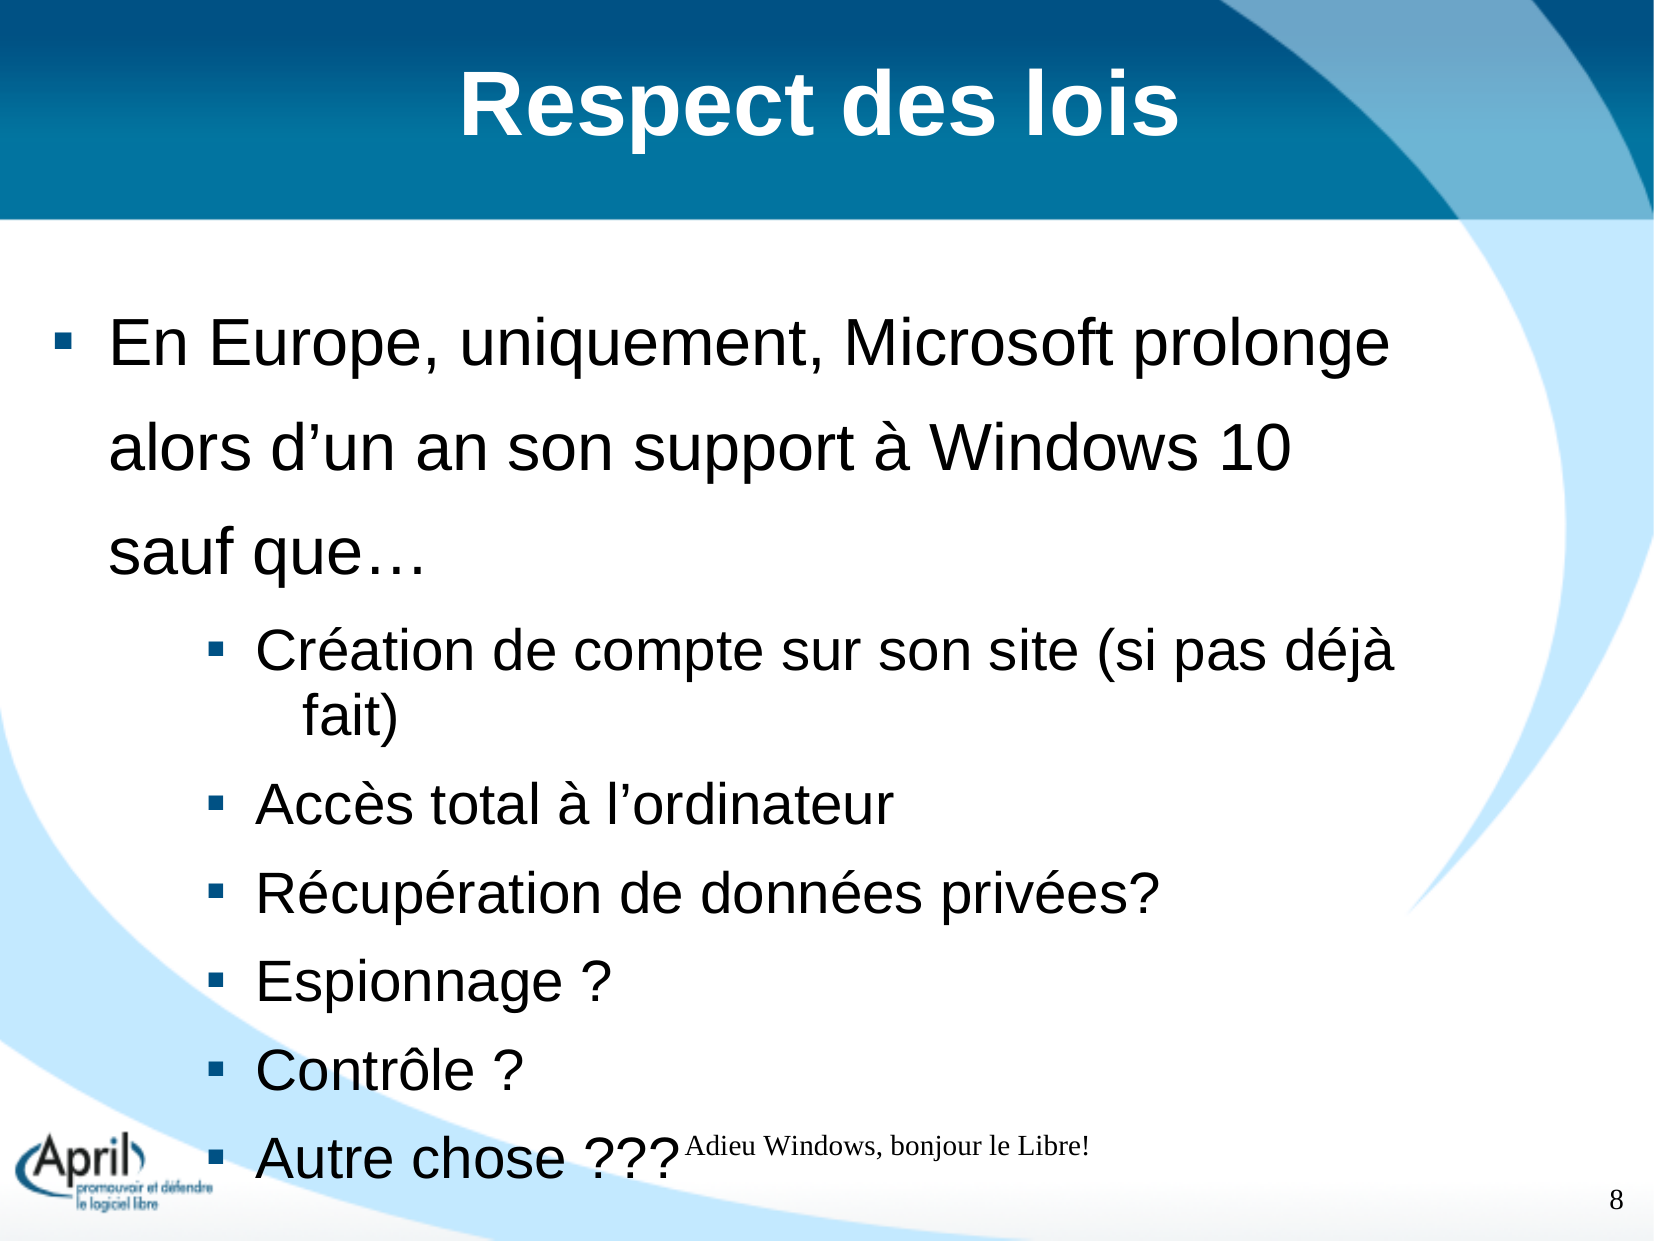

# Respect des lois
En Europe, uniquement, Microsoft prolonge
alors d’un an son support à Windows 10
sauf que…
Création de compte sur son site (si pas déjà fait)
Accès total à l’ordinateur
Récupération de données privées?
Espionnage ?
Contrôle ?
Autre chose ???
Adieu Windows, bonjour le Libre!
8